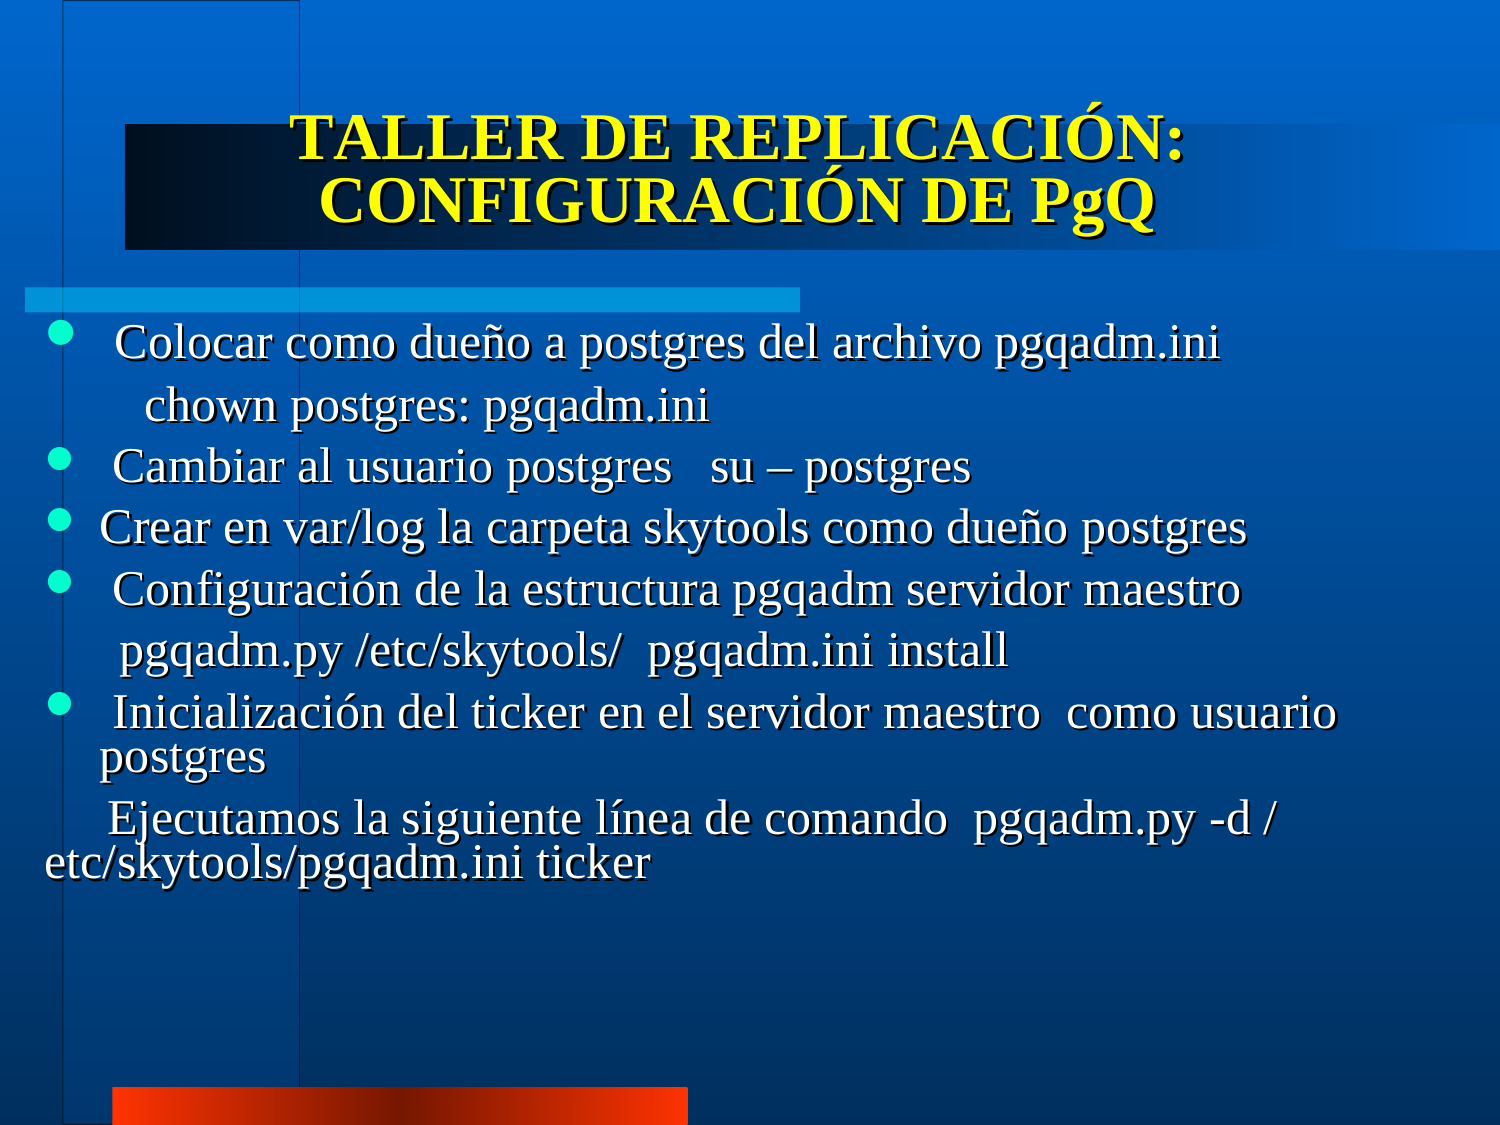

# TALLER DE REPLICACIÓN: CONFIGURACIÓN DE PgQ
 Colocar como dueño a postgres del archivo pgqadm.ini
 chown postgres: pgqadm.ini
 Cambiar al usuario postgres su – postgres
Crear en var/log la carpeta skytools como dueño postgres
 Configuración de la estructura pgqadm servidor maestro
 pgqadm.py /etc/skytools/ pgqadm.ini install
 Inicialización del ticker en el servidor maestro como usuario postgres
 Ejecutamos la siguiente línea de comando pgqadm.py -d / etc/skytools/pgqadm.ini ticker